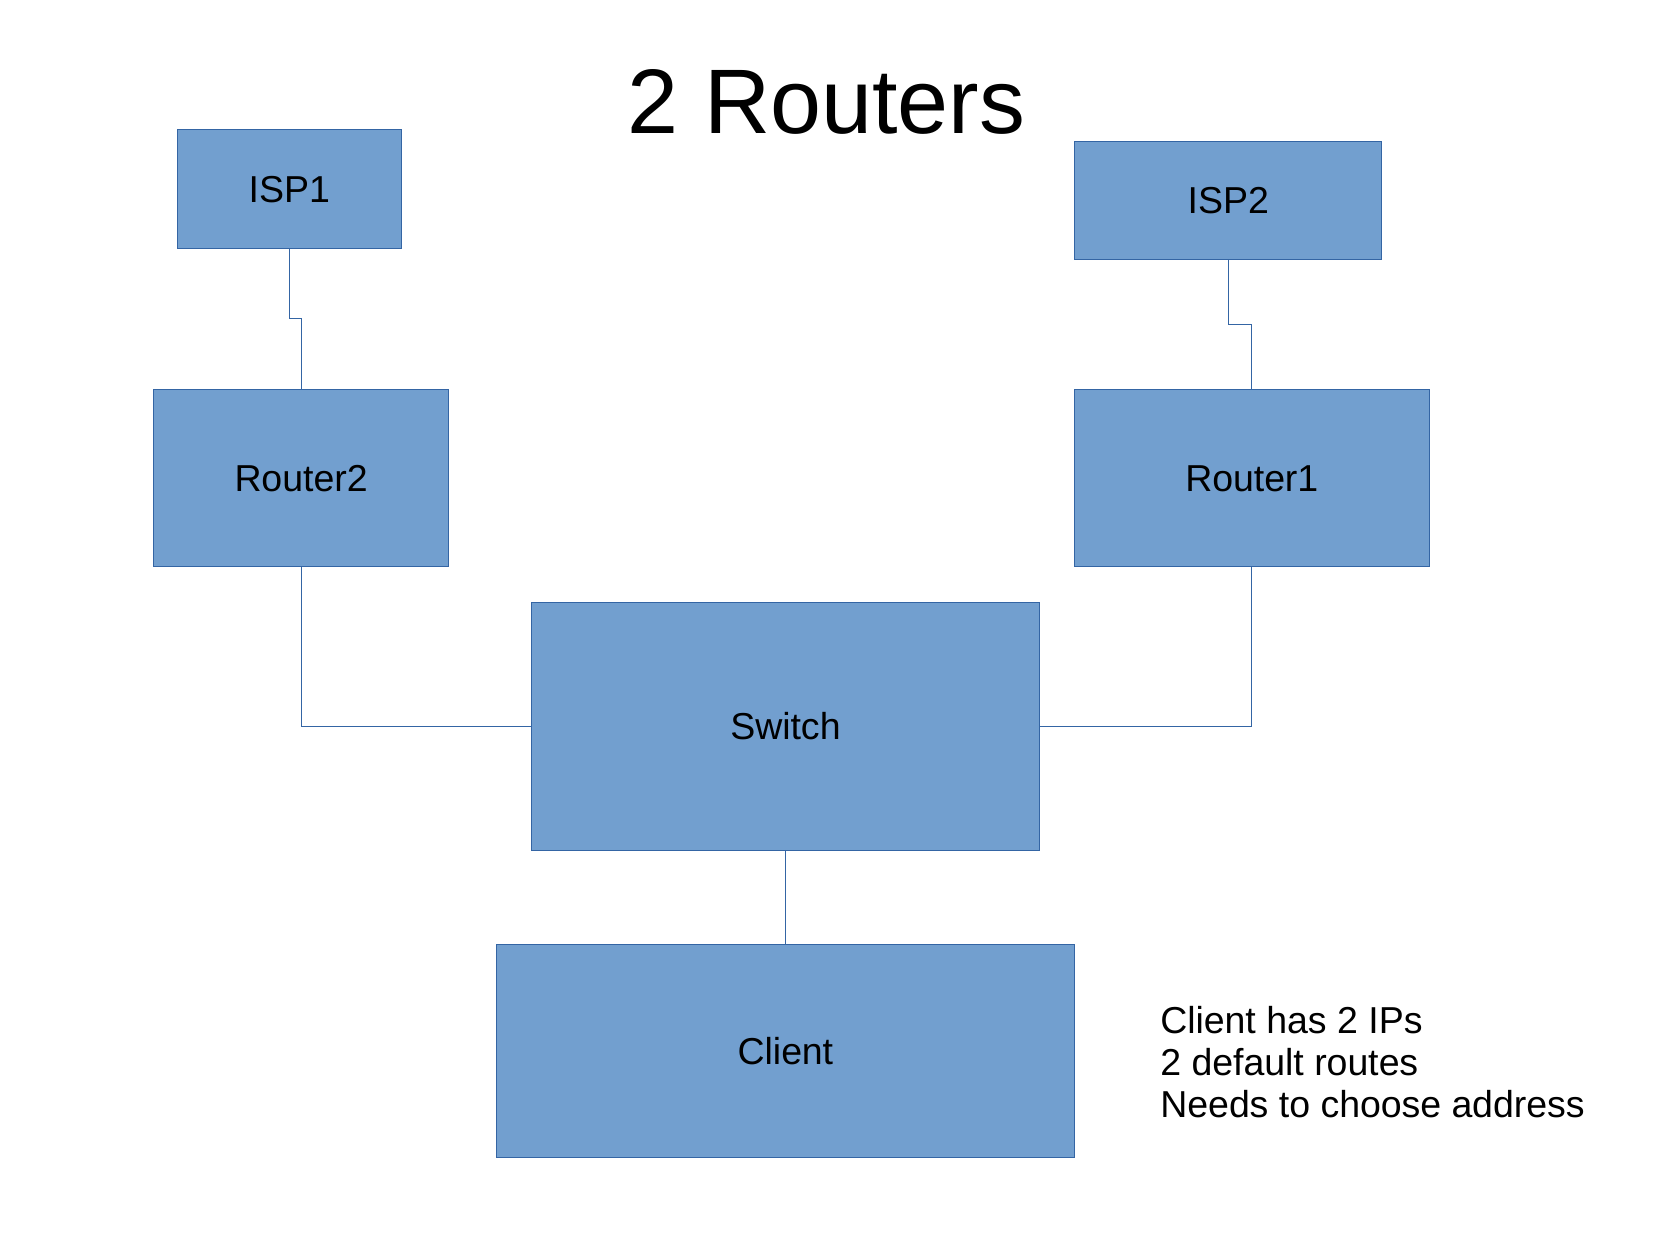

# 2 Routers
ISP1
ISP2
Router2
Router1
Switch
Client
Client has 2 IPs
2 default routes
Needs to choose address